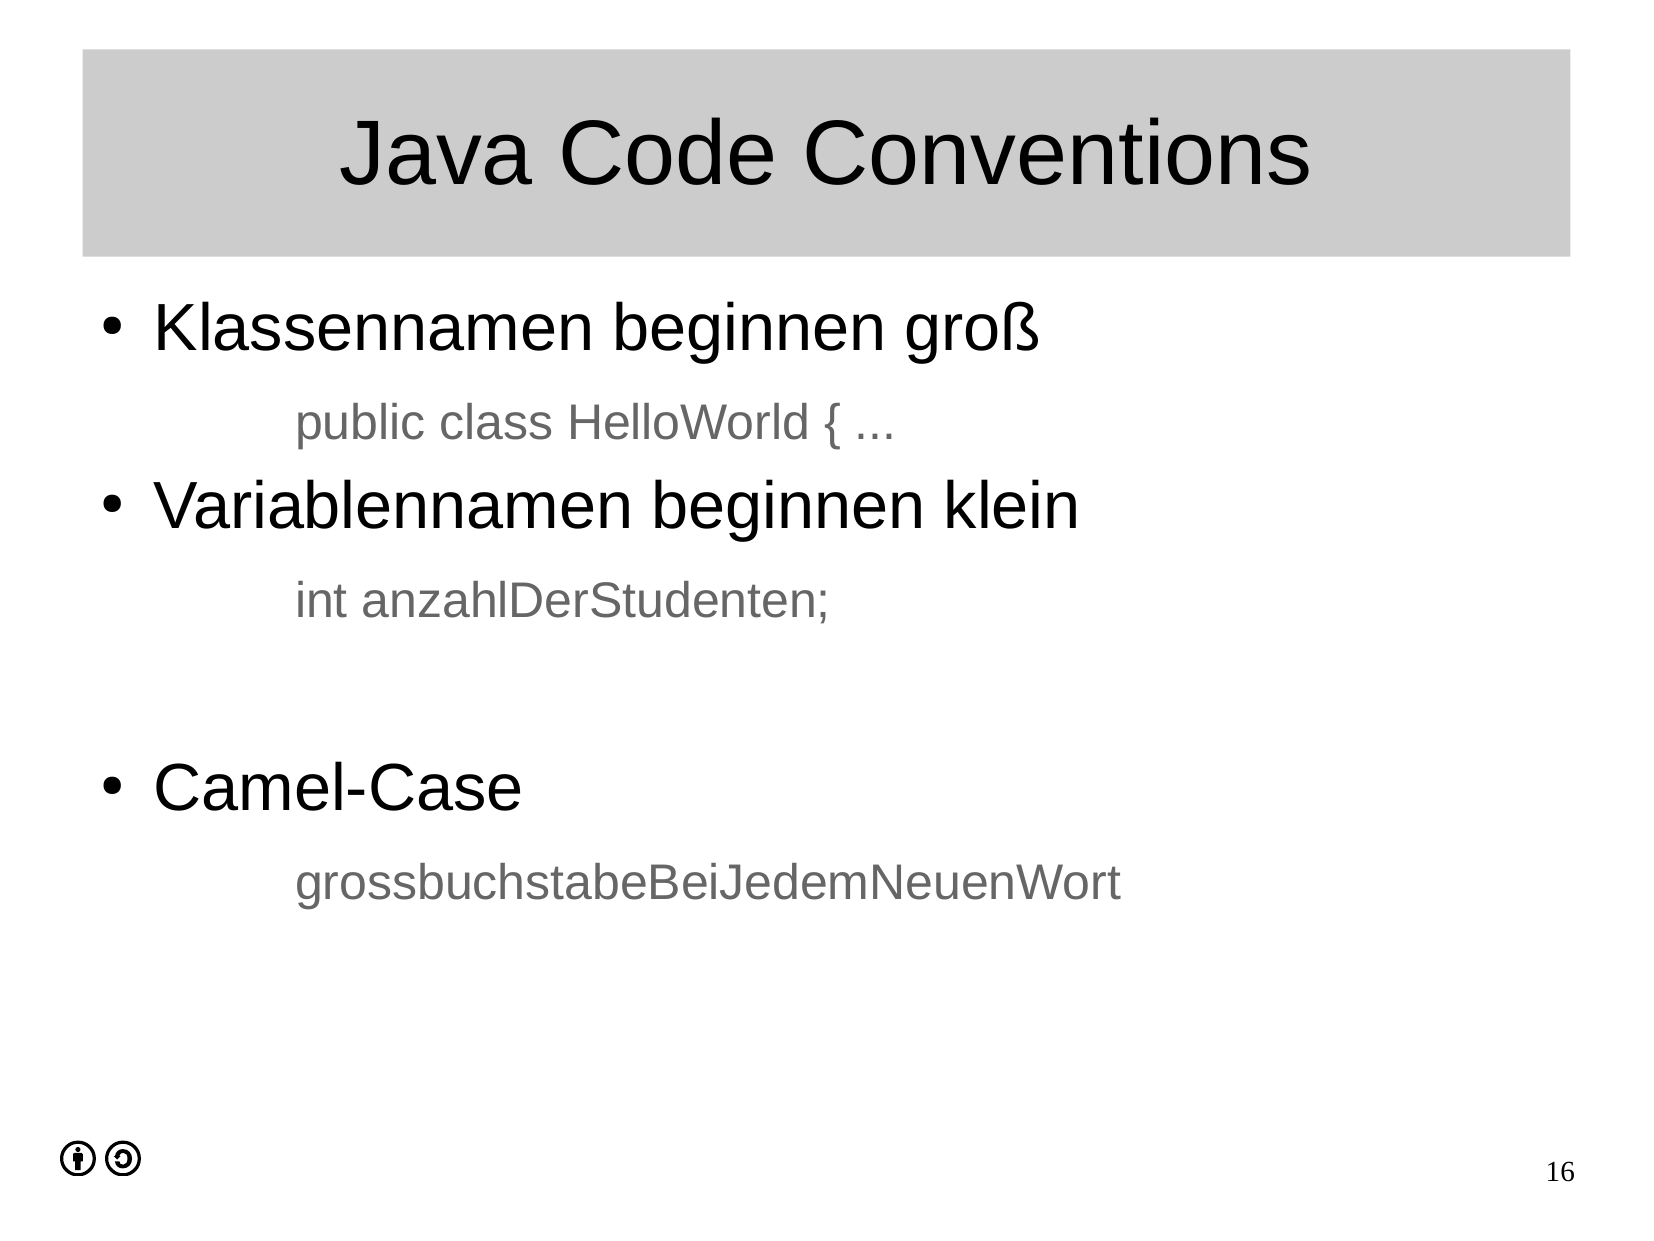

# Java Code Conventions
Klassennamen beginnen groß
public class HelloWorld { ...
Variablennamen beginnen klein
int anzahlDerStudenten;
Camel-Case
grossbuchstabeBeiJedemNeuenWort
16